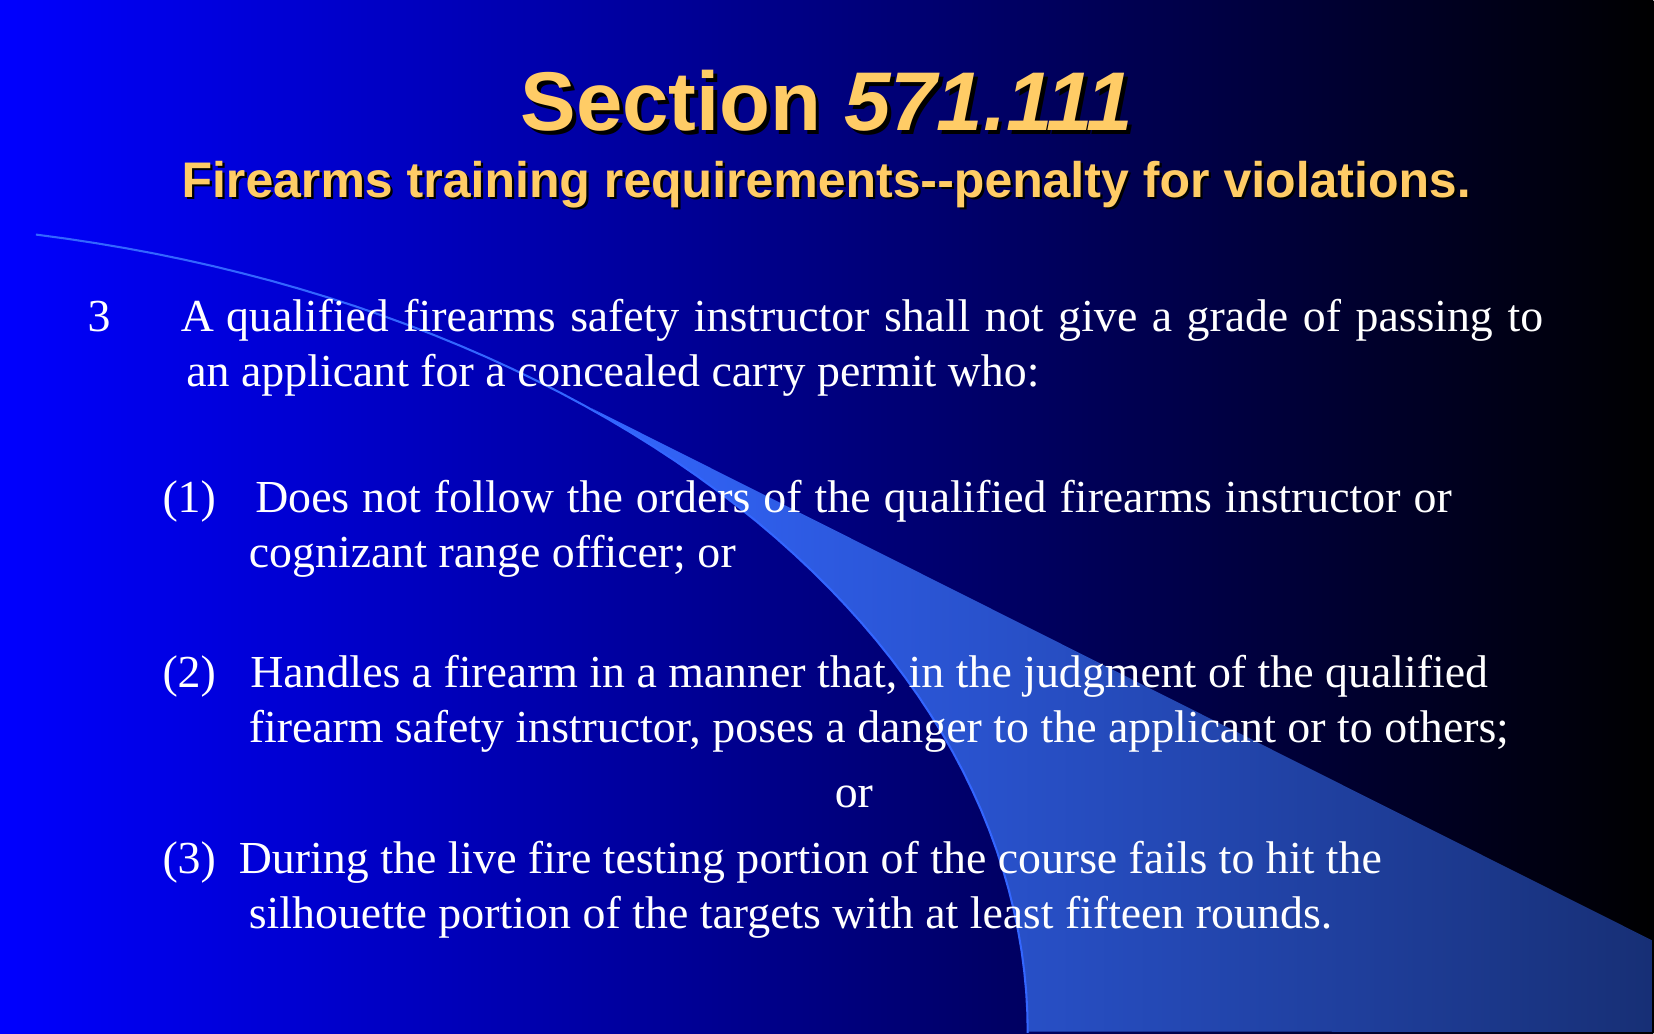

# Section 571.111 Firearms training requirements--penalty for violations.
3 A qualified firearms safety instructor shall not give a grade of passing to an applicant for a concealed carry permit who:
(1) Does not follow the orders of the qualified firearms instructor or cognizant range officer; or
(2) Handles a firearm in a manner that, in the judgment of the qualified firearm safety instructor, poses a danger to the applicant or to others;
or
(3) During the live fire testing portion of the course fails to hit the silhouette portion of the targets with at least fifteen rounds.